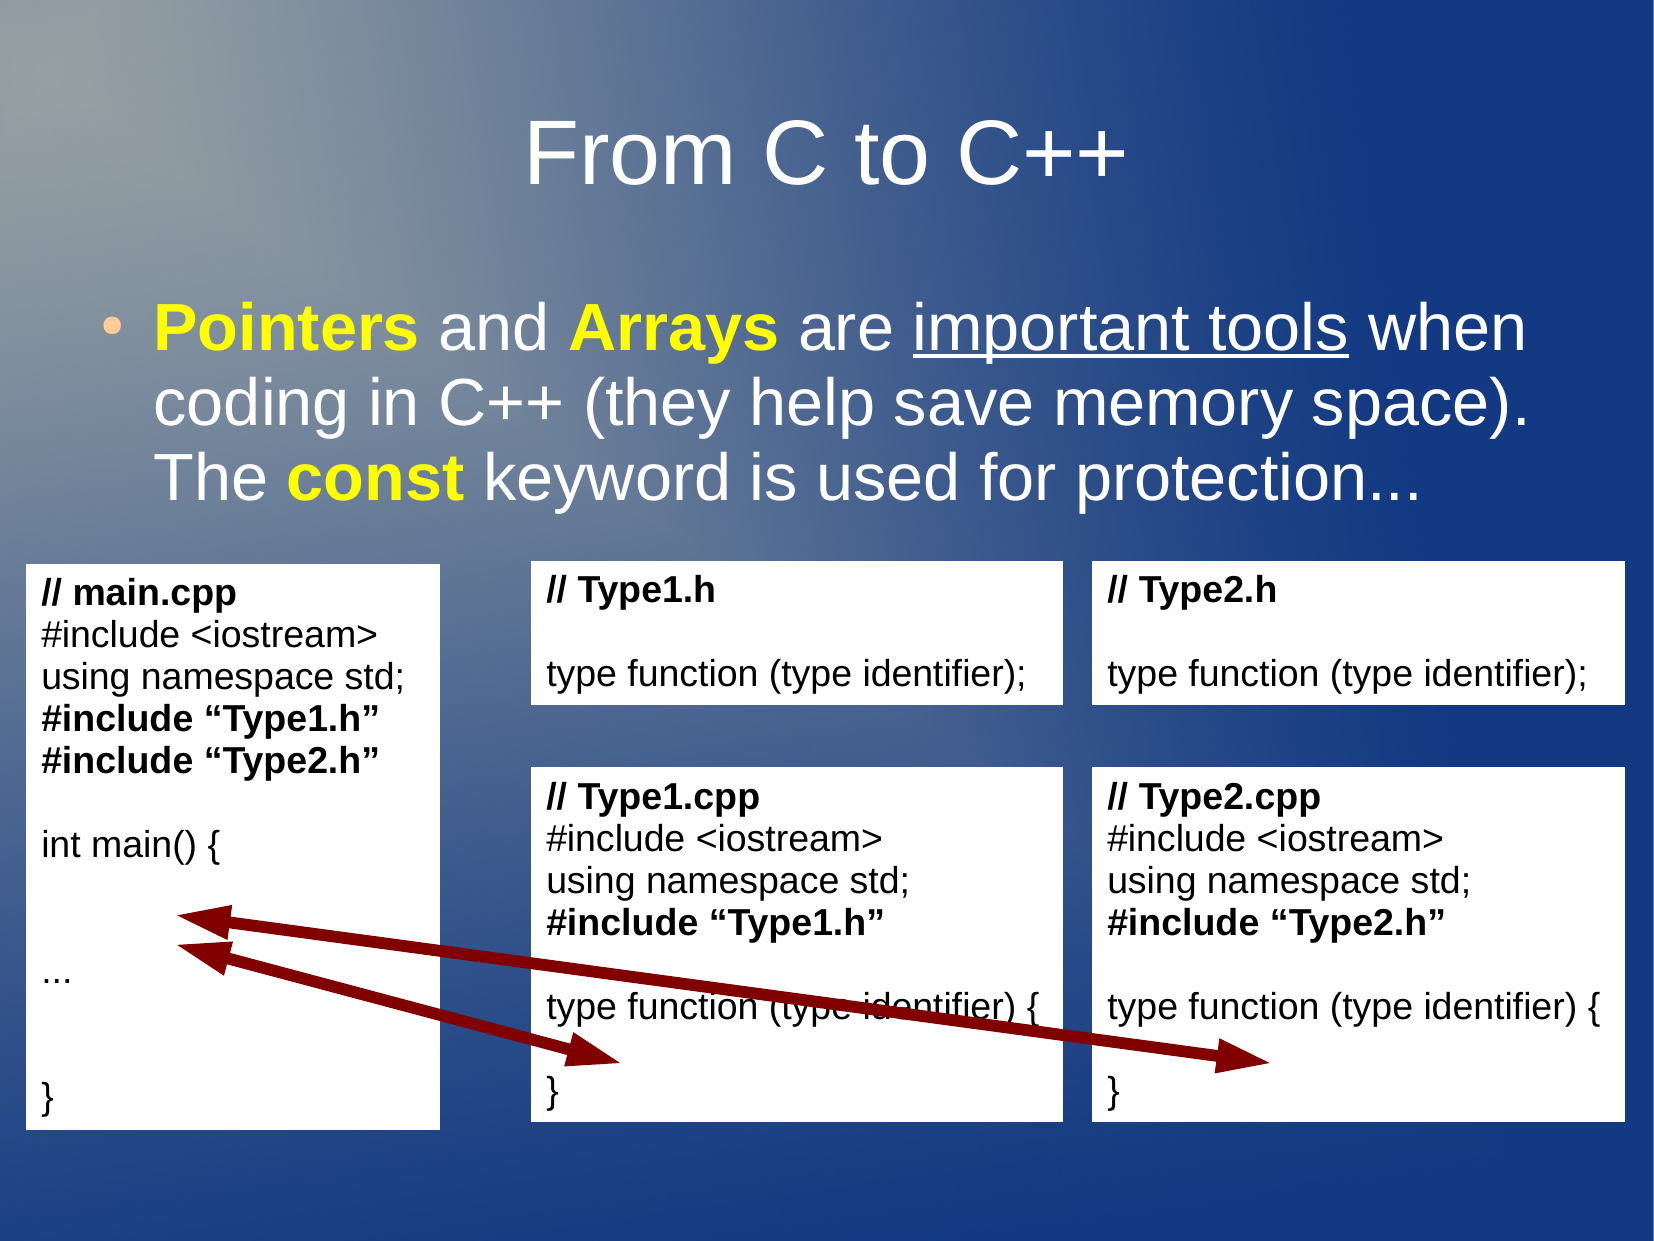

# From C to C++
Pointers and Arrays are important tools when coding in C++ (they help save memory space). The const keyword is used for protection...
// Type1.h
type function (type identifier);
// Type2.h
type function (type identifier);
// main.cpp
#include <iostream>
using namespace std;
#include “Type1.h”
#include “Type2.h”
int main() {
...
}
// Type1.cpp
#include <iostream>
using namespace std;
#include “Type1.h”
type function (type identifier) {
}
// Type2.cpp
#include <iostream>
using namespace std;
#include “Type2.h”
type function (type identifier) {
}